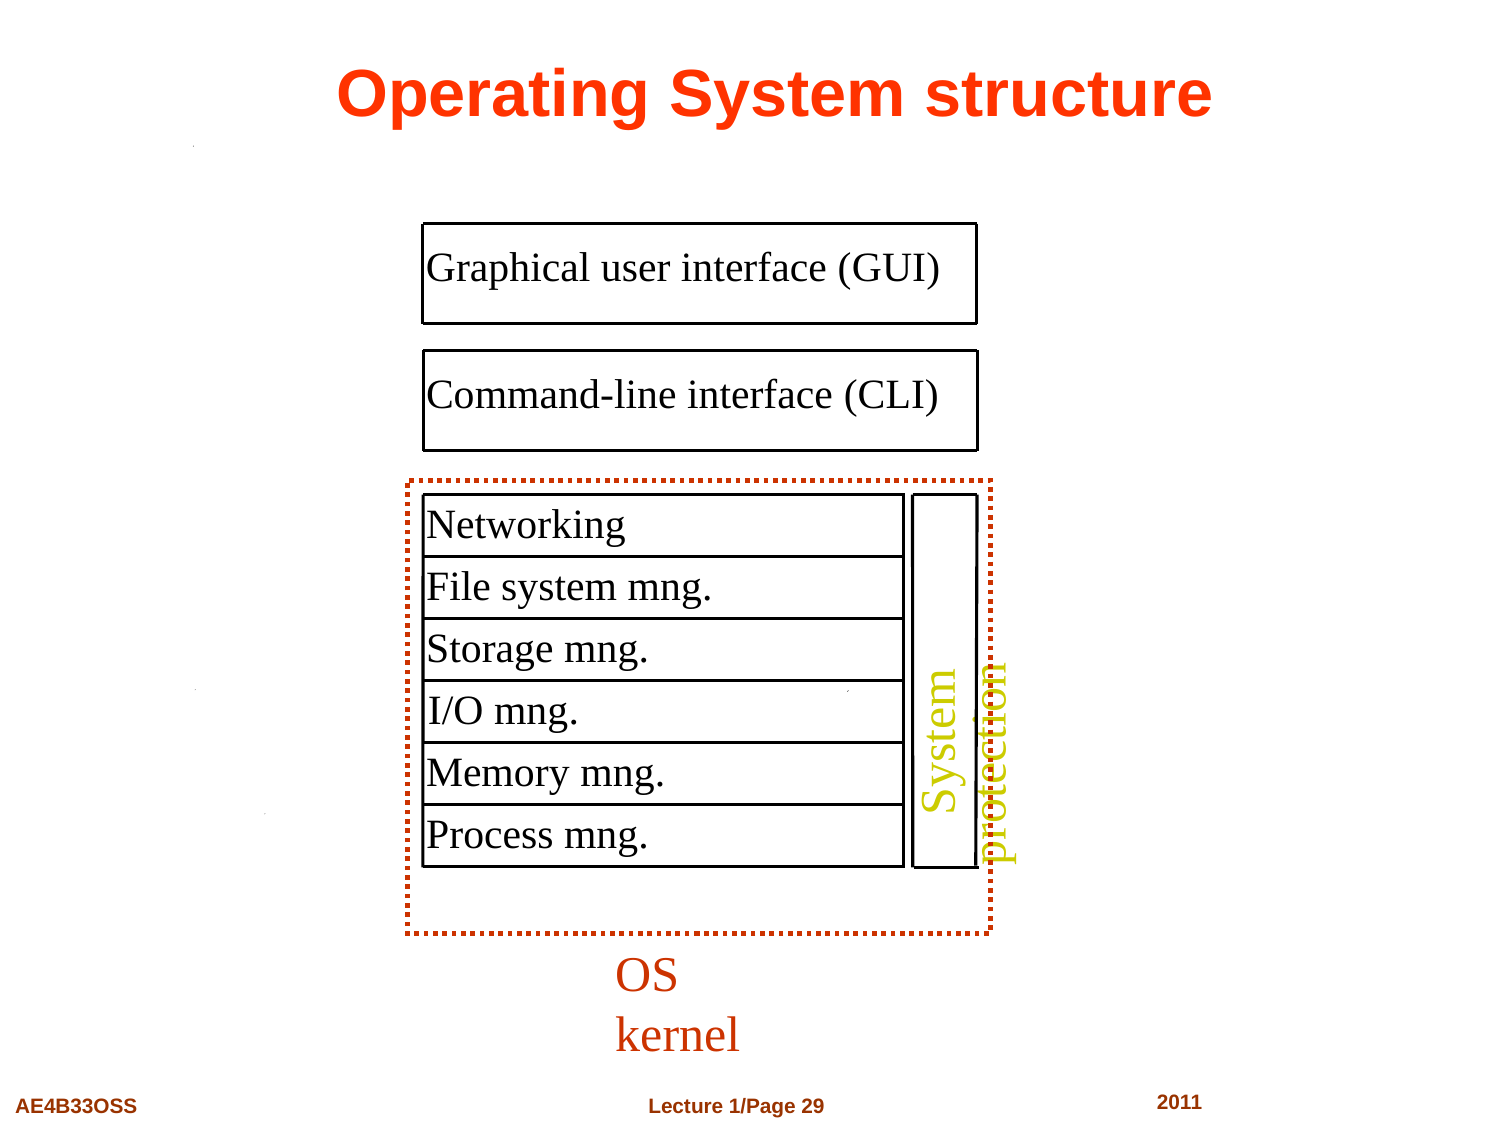

# Operating System structure
Graphical user interface (GUI)
Command-line interface (CLI)
OS kernel
Networking
 System protection
File system mng.
Storage mng.
I/O mng.
Memory mng.
Process mng.